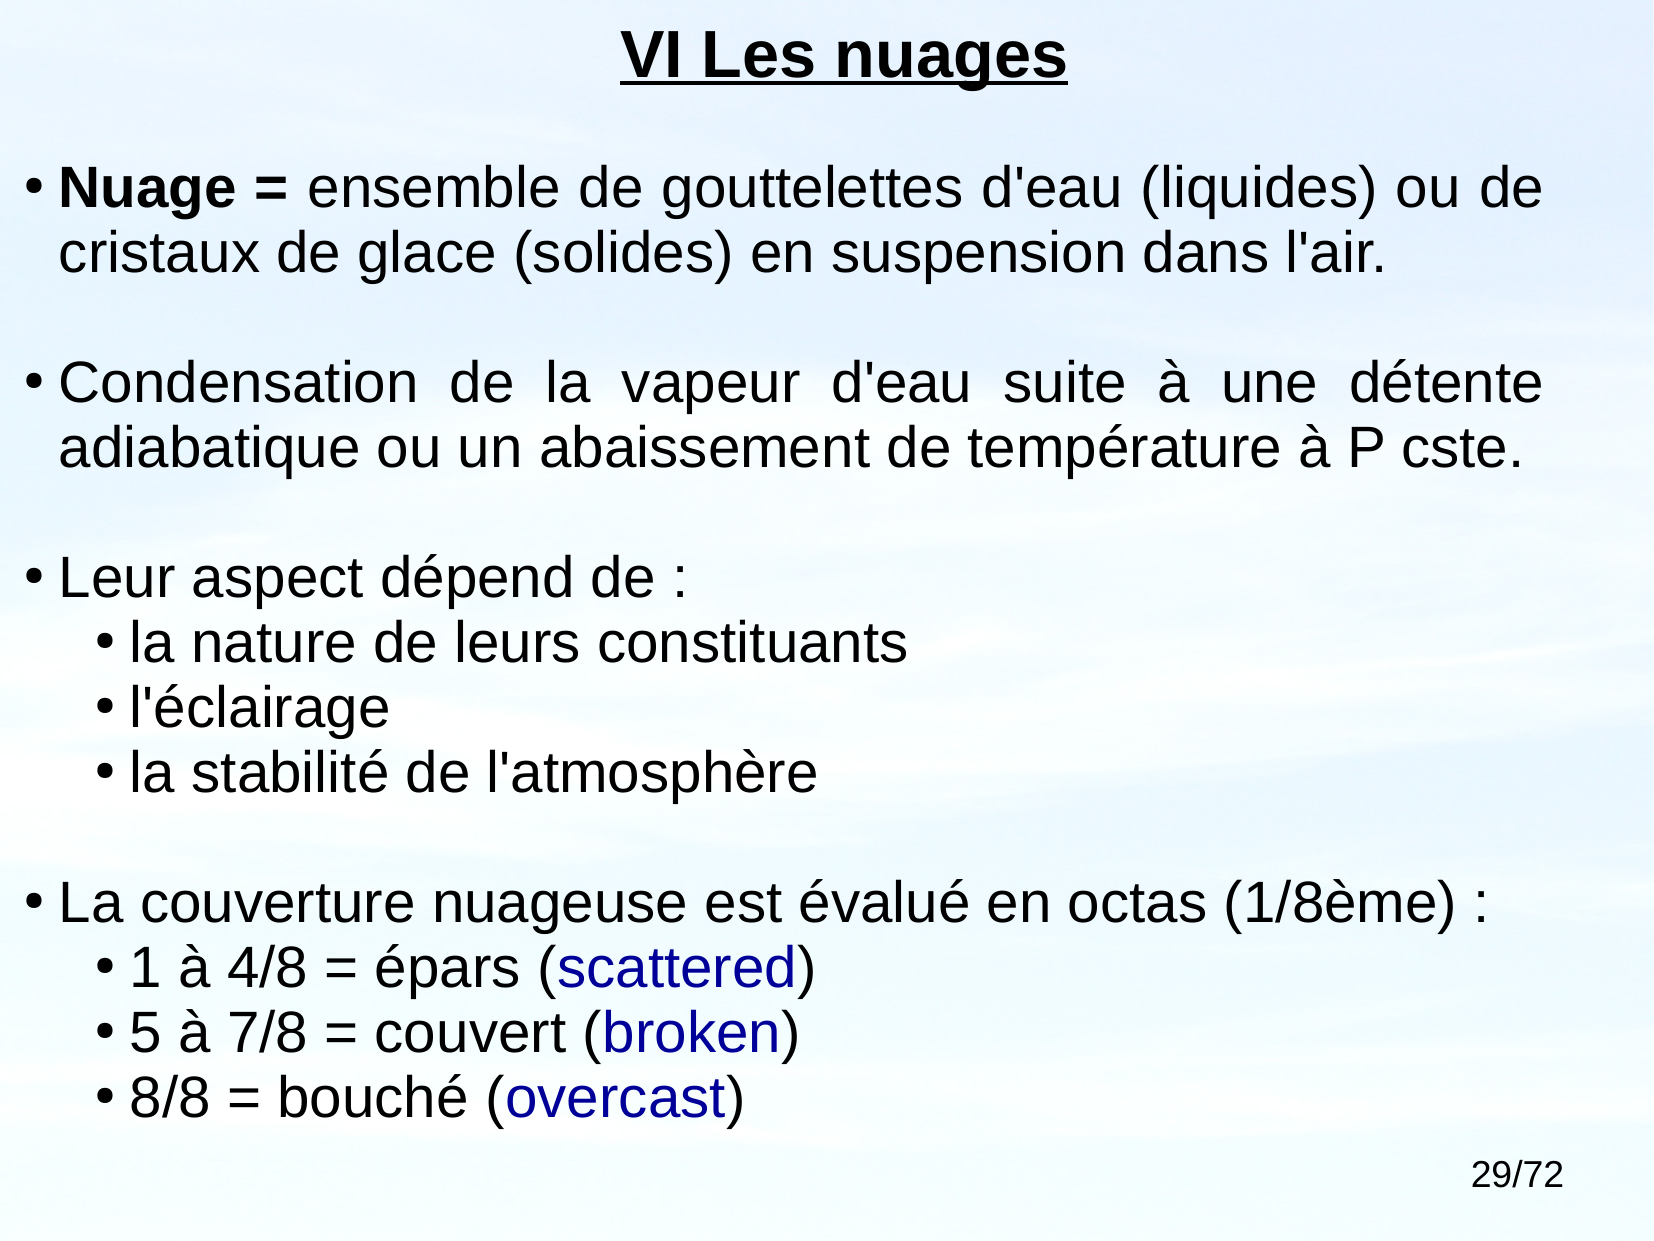

# VI Les nuages
Nuage = ensemble de gouttelettes d'eau (liquides) ou de cristaux de glace (solides) en suspension dans l'air.
Condensation de la vapeur d'eau suite à une détente adiabatique ou un abaissement de température à P cste.
Leur aspect dépend de :
la nature de leurs constituants
l'éclairage
la stabilité de l'atmosphère
La couverture nuageuse est évalué en octas (1/8ème) :
1 à 4/8 = épars (scattered)
5 à 7/8 = couvert (broken)
8/8 = bouché (overcast)